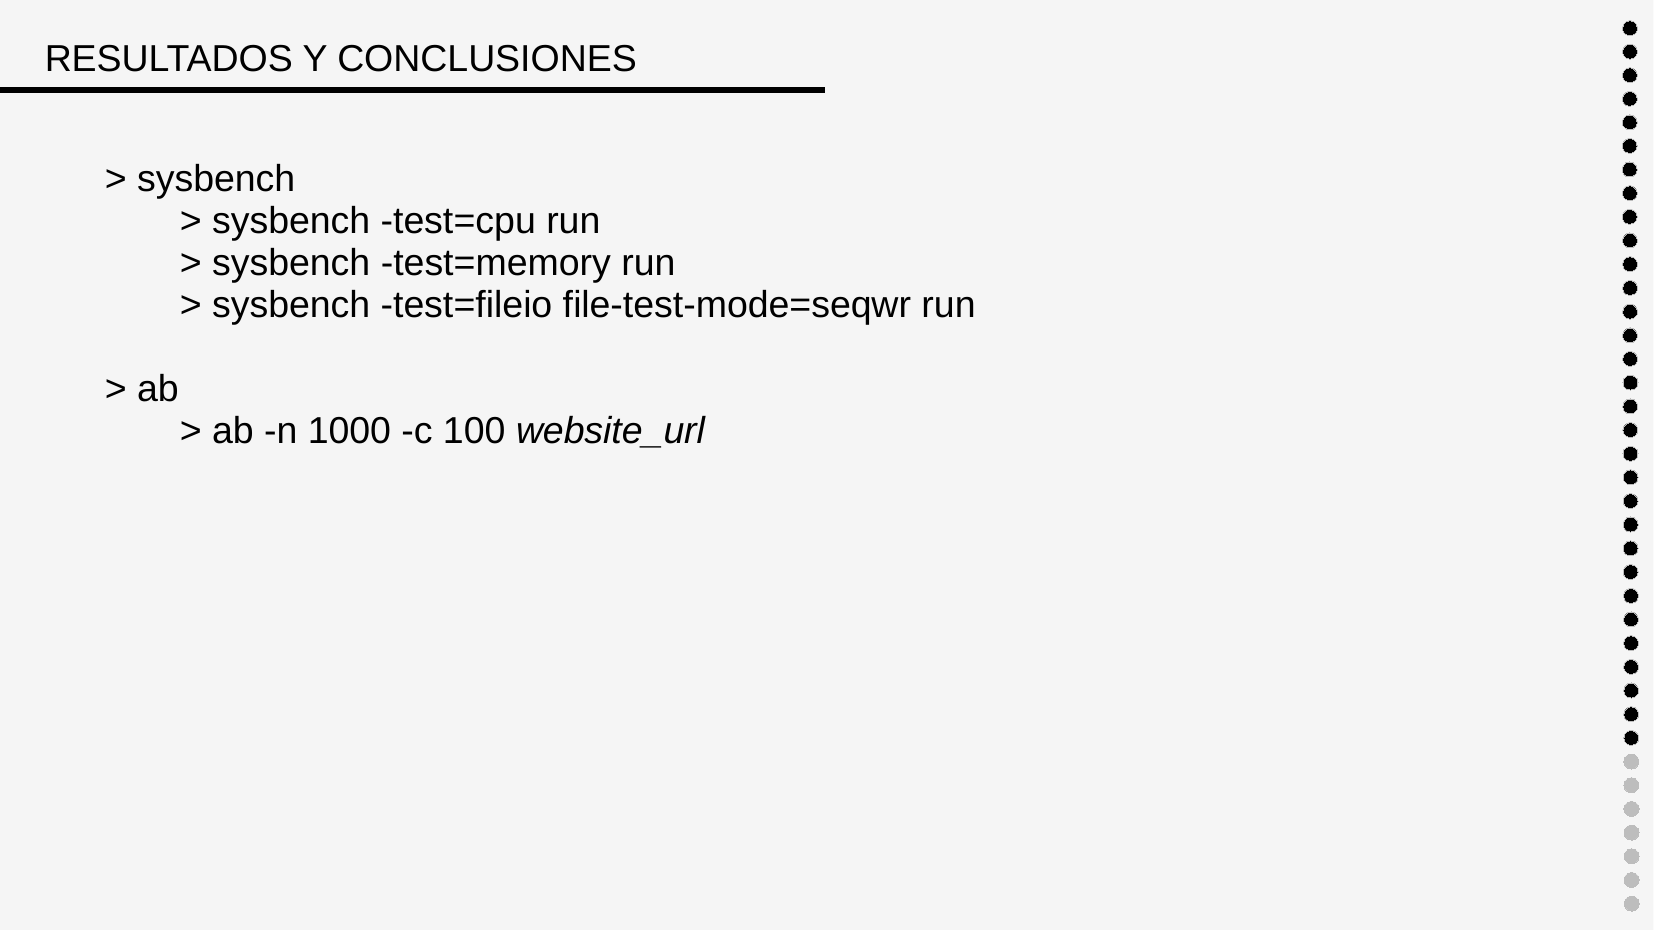

RESULTADOS Y CONCLUSIONES
> sysbench
	> sysbench -test=cpu run
	> sysbench -test=memory run
	> sysbench -test=fileio file-test-mode=seqwr run
> ab
	> ab -n 1000 -c 100 website_url